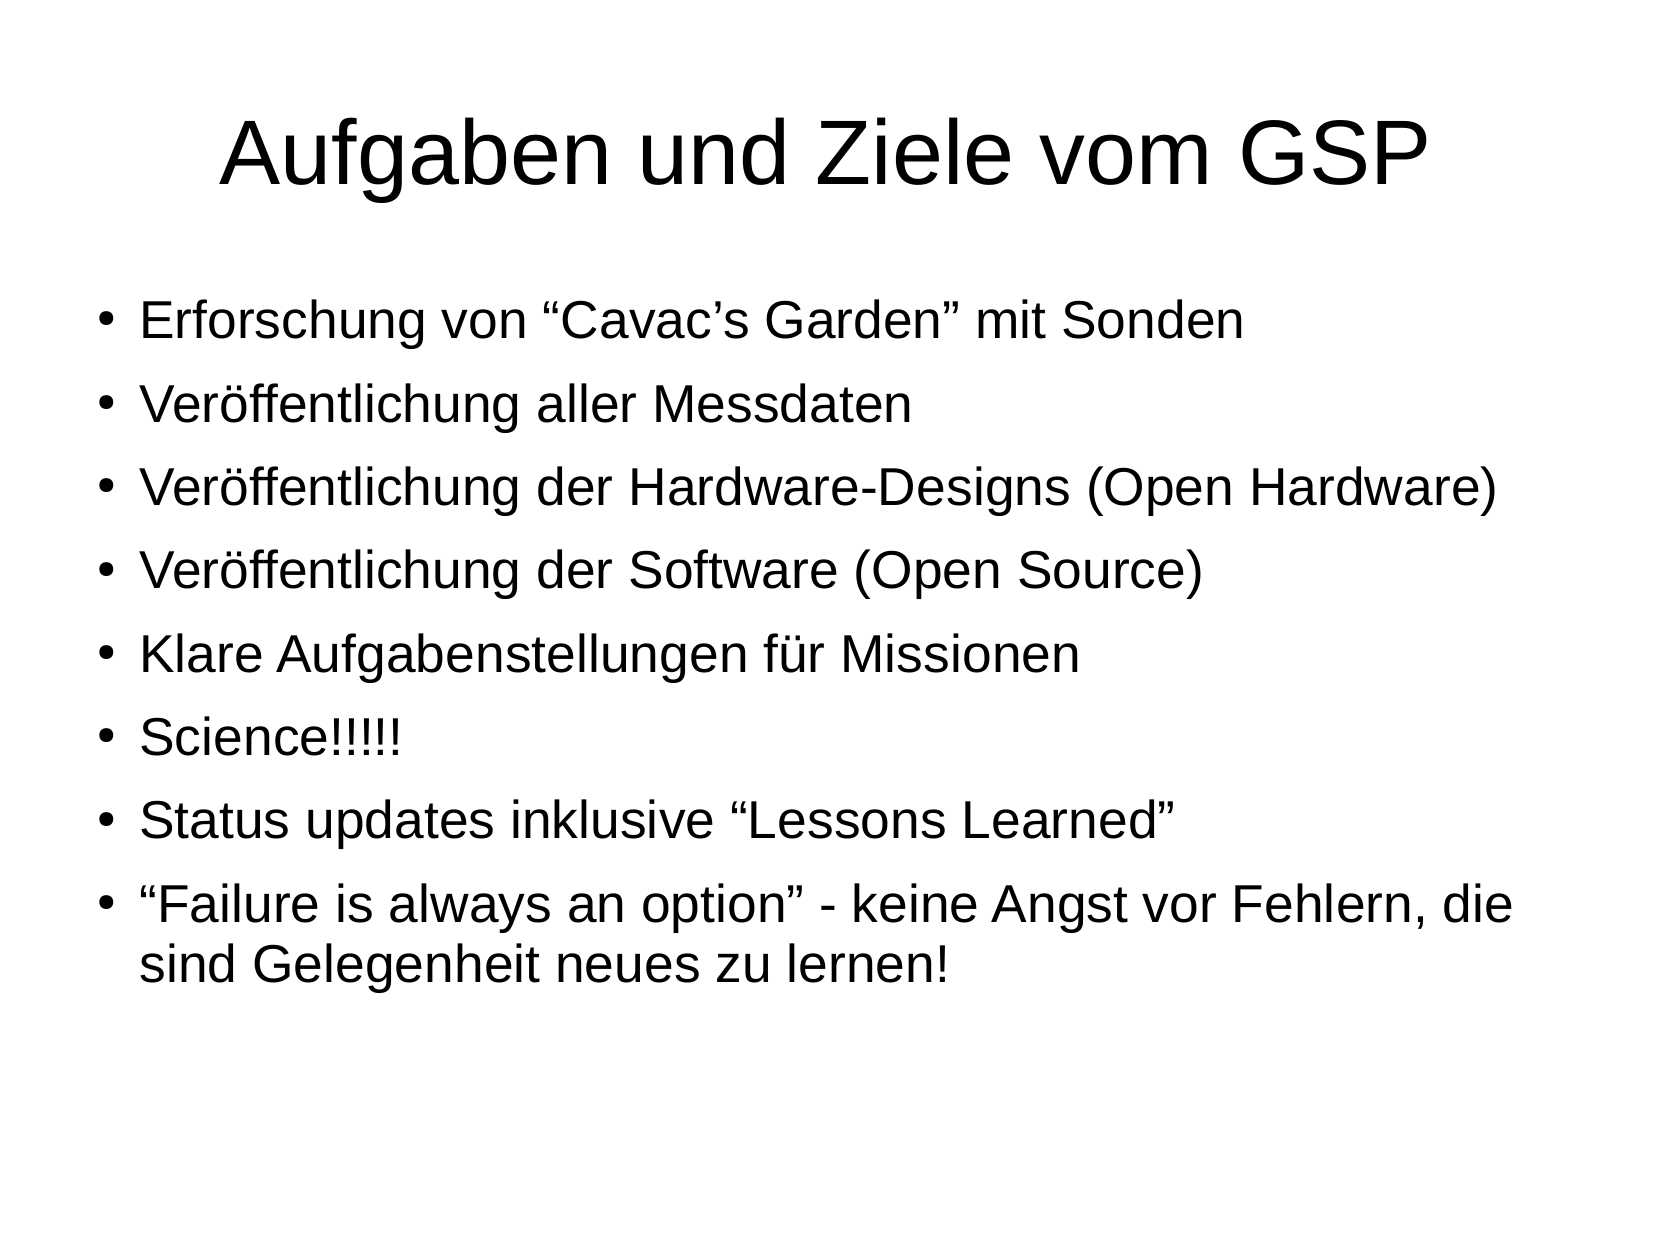

# Aufgaben und Ziele vom GSP
Erforschung von “Cavac’s Garden” mit Sonden
Veröffentlichung aller Messdaten
Veröffentlichung der Hardware-Designs (Open Hardware)
Veröffentlichung der Software (Open Source)
Klare Aufgabenstellungen für Missionen
Science!!!!!
Status updates inklusive “Lessons Learned”
“Failure is always an option” - keine Angst vor Fehlern, die sind Gelegenheit neues zu lernen!